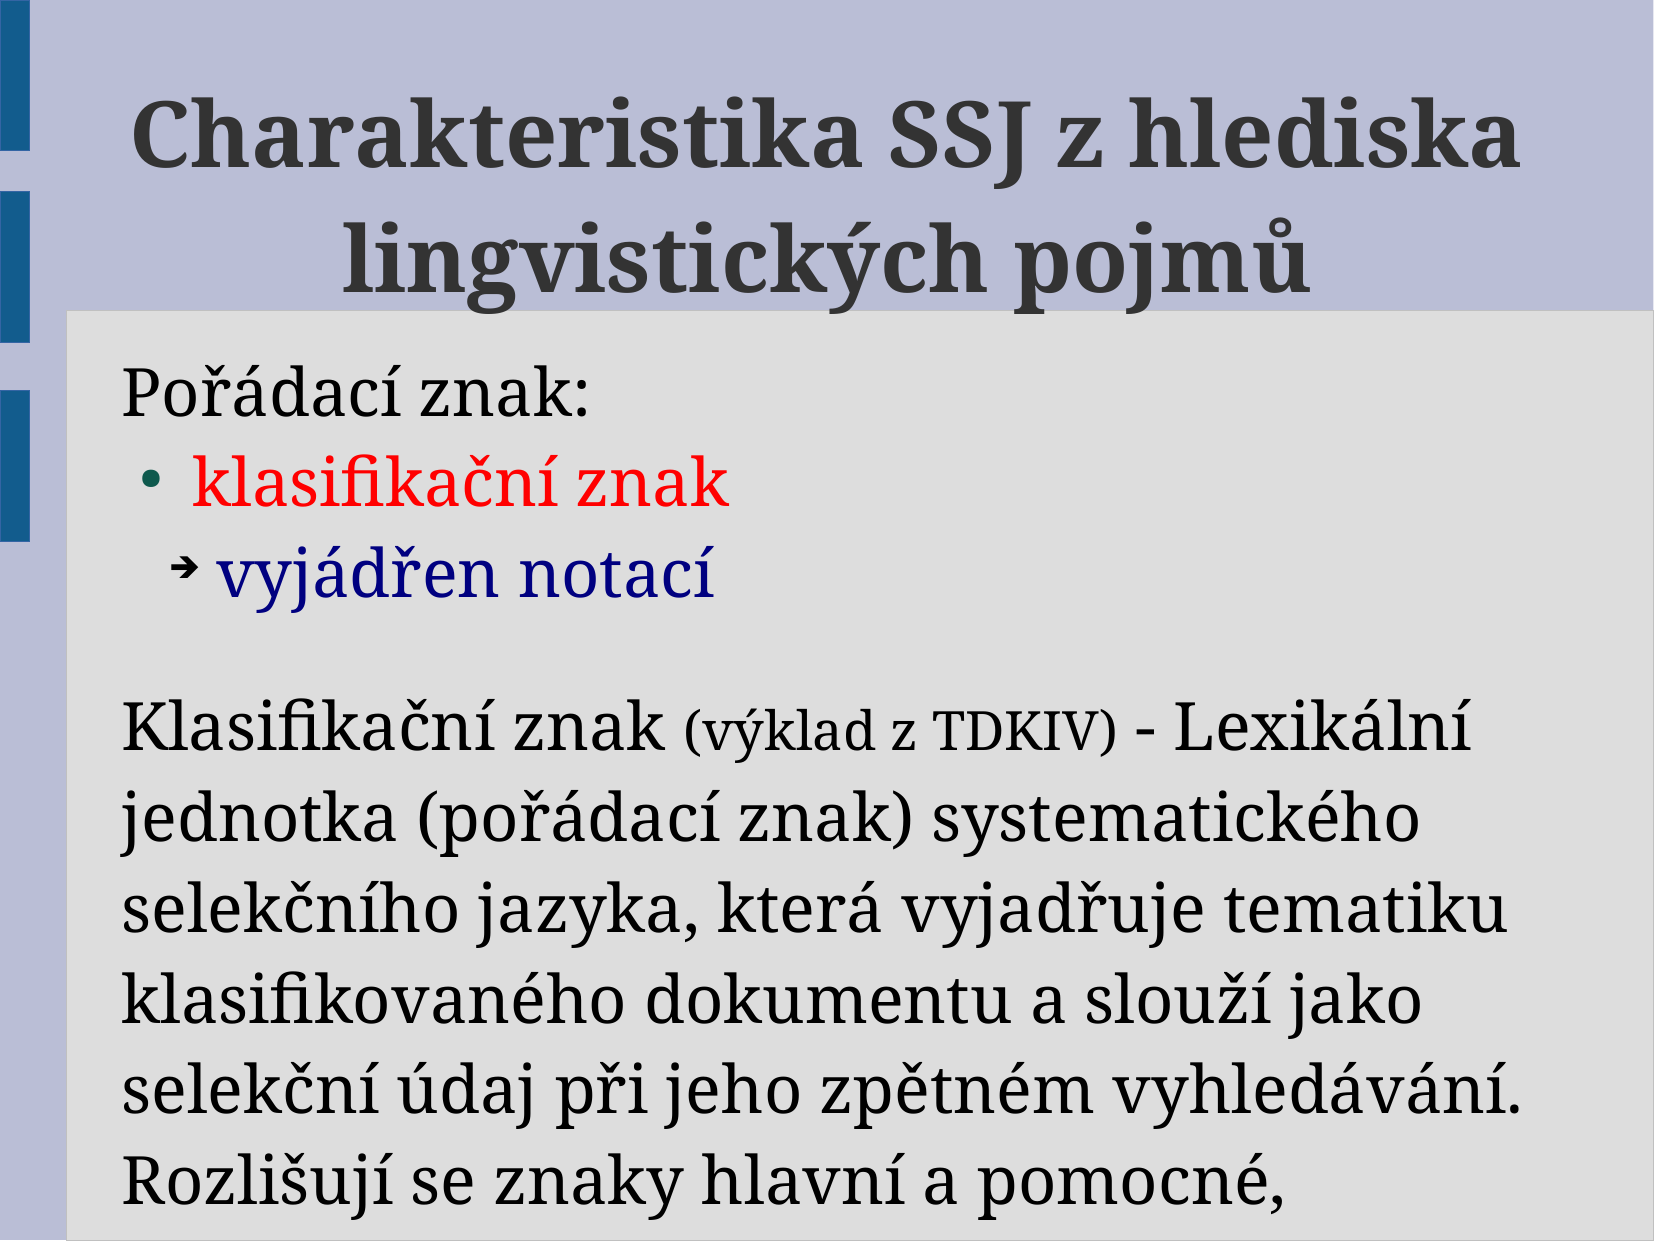

# Charakteristika SSJ z hlediska lingvistických pojmů
Pořádací znak:
klasifikační znak
vyjádřen notací
Klasifikační znak (výklad z TDKIV) - Lexikální jednotka (pořádací znak) systematického selekčního jazyka, která vyjadřuje tematiku klasifikovaného dokumentu a slouží jako selekční údaj při jeho zpětném vyhledávání. Rozlišují se znaky hlavní a pomocné, základní, rozvinuté a složené.